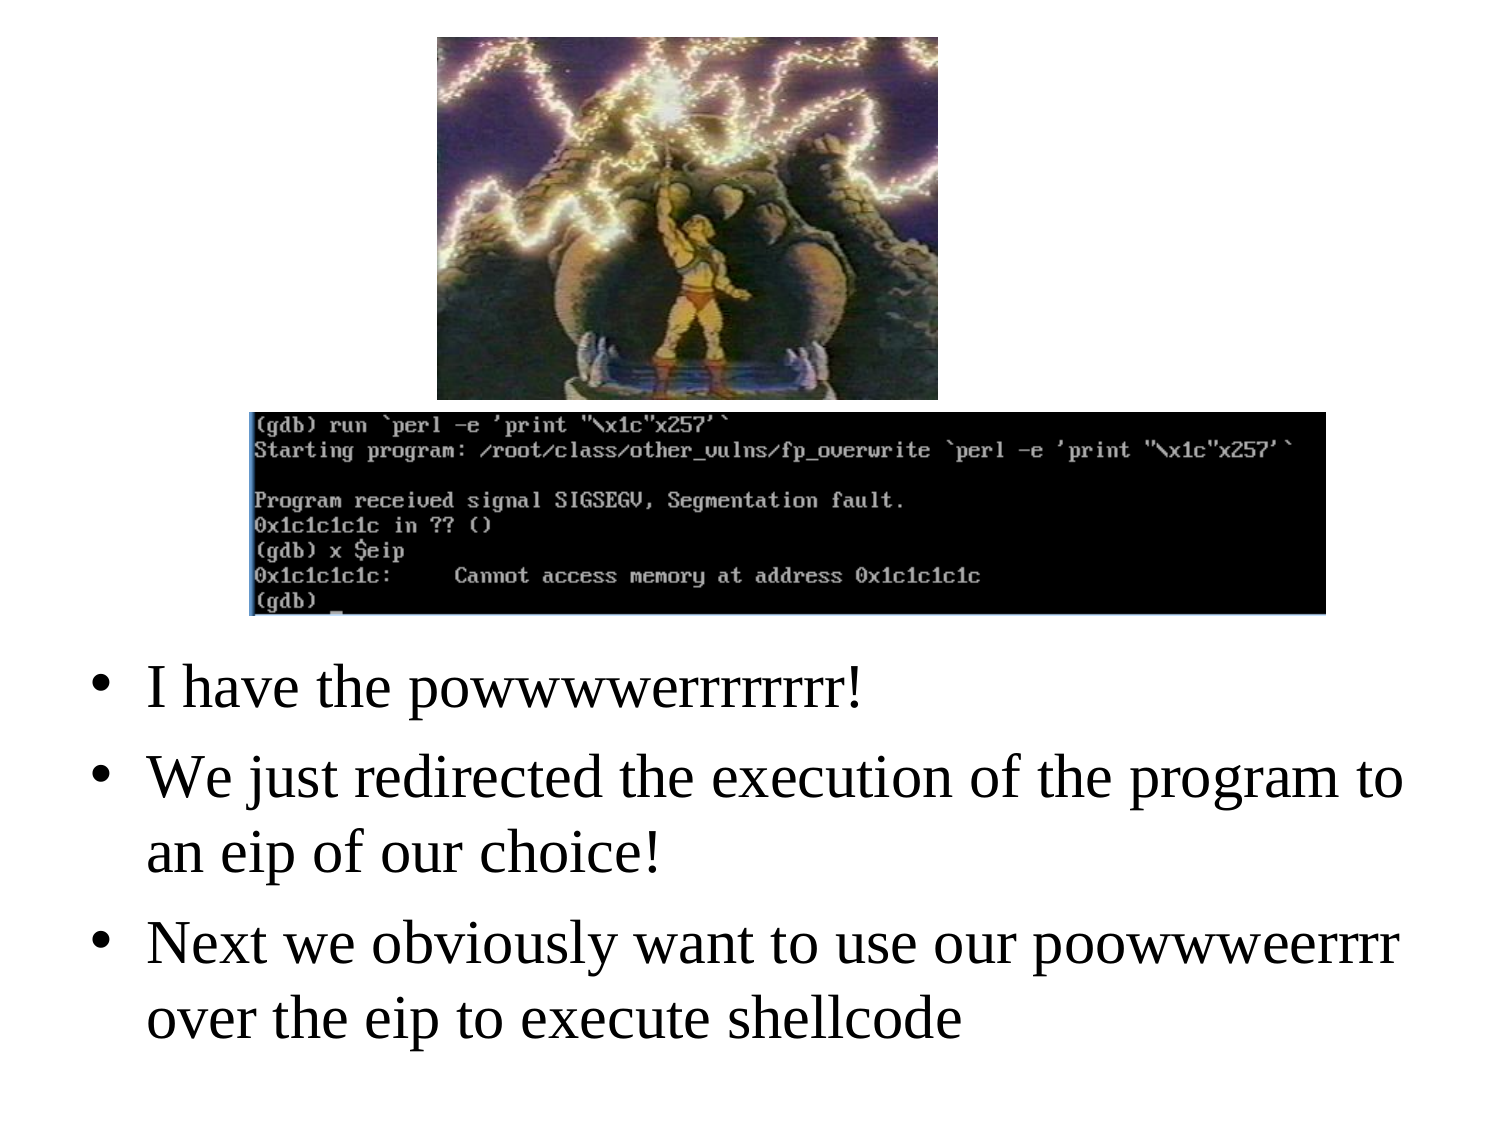

# I have the powwwwerrrrrrrr!
We just redirected the execution of the program to an eip of our choice!
Next we obviously want to use our poowwweerrrr over the eip to execute shellcode